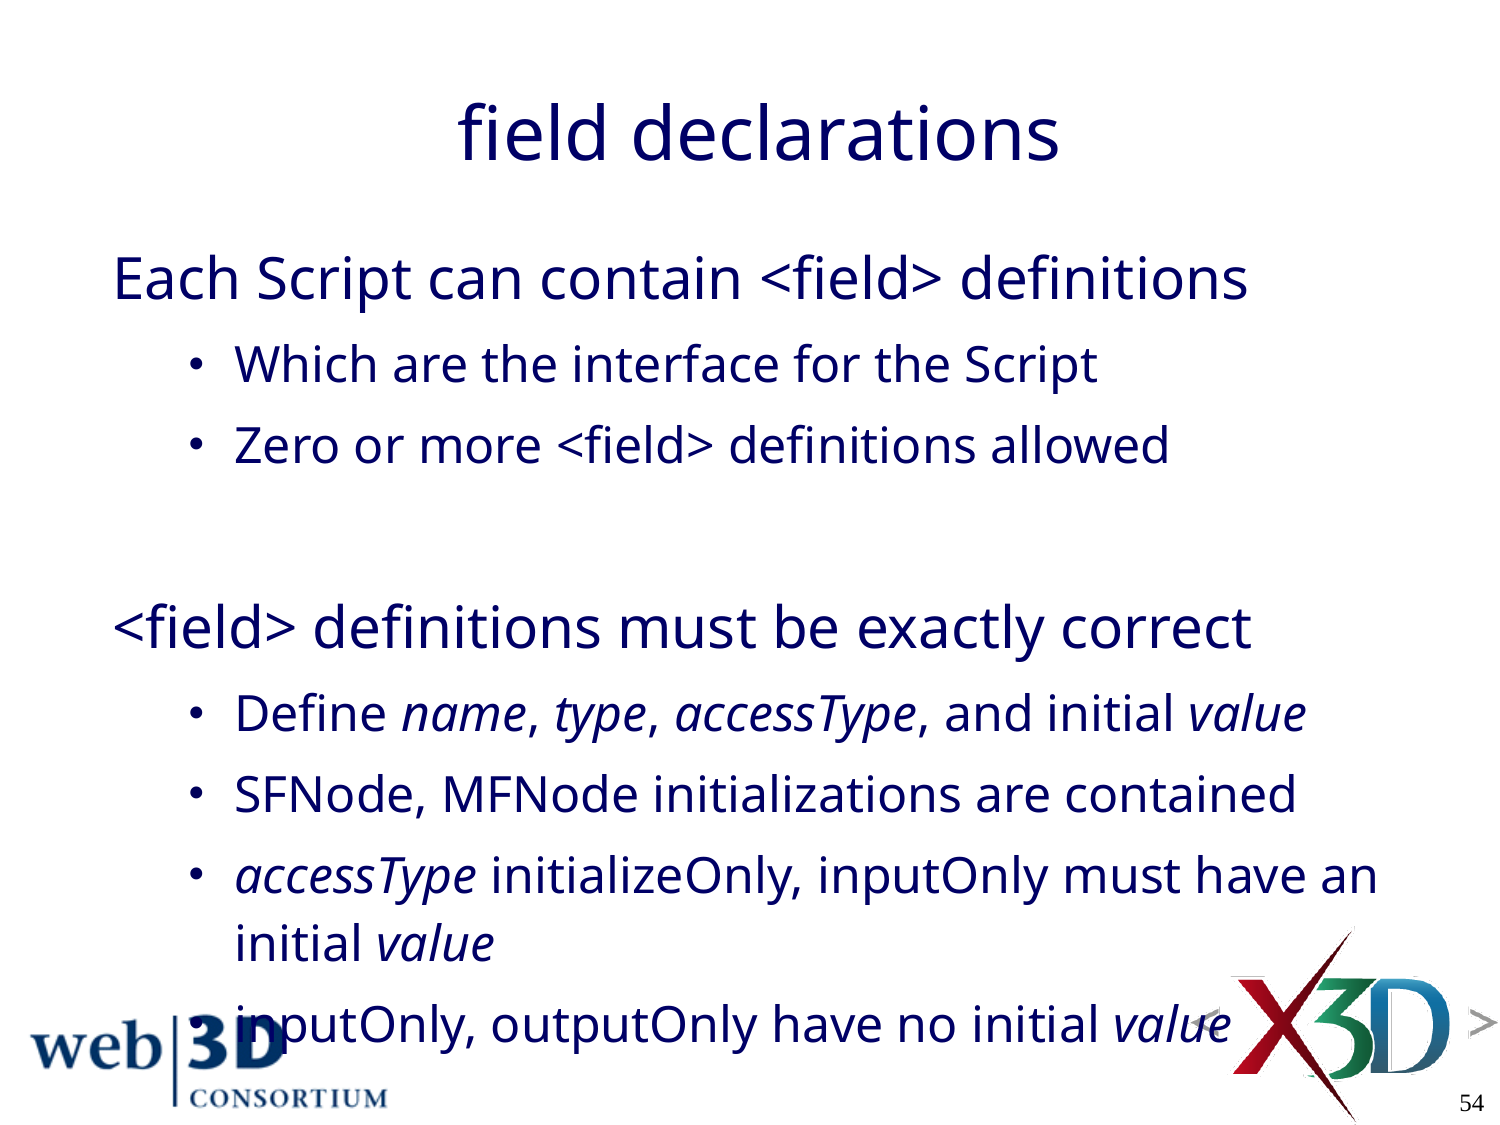

# field declarations
Each Script can contain <field> definitions
Which are the interface for the Script
Zero or more <field> definitions allowed
<field> definitions must be exactly correct
Define name, type, accessType, and initial value
SFNode, MFNode initializations are contained
accessType initializeOnly, inputOnly must have an initial value
inputOnly, outputOnly have no initial value